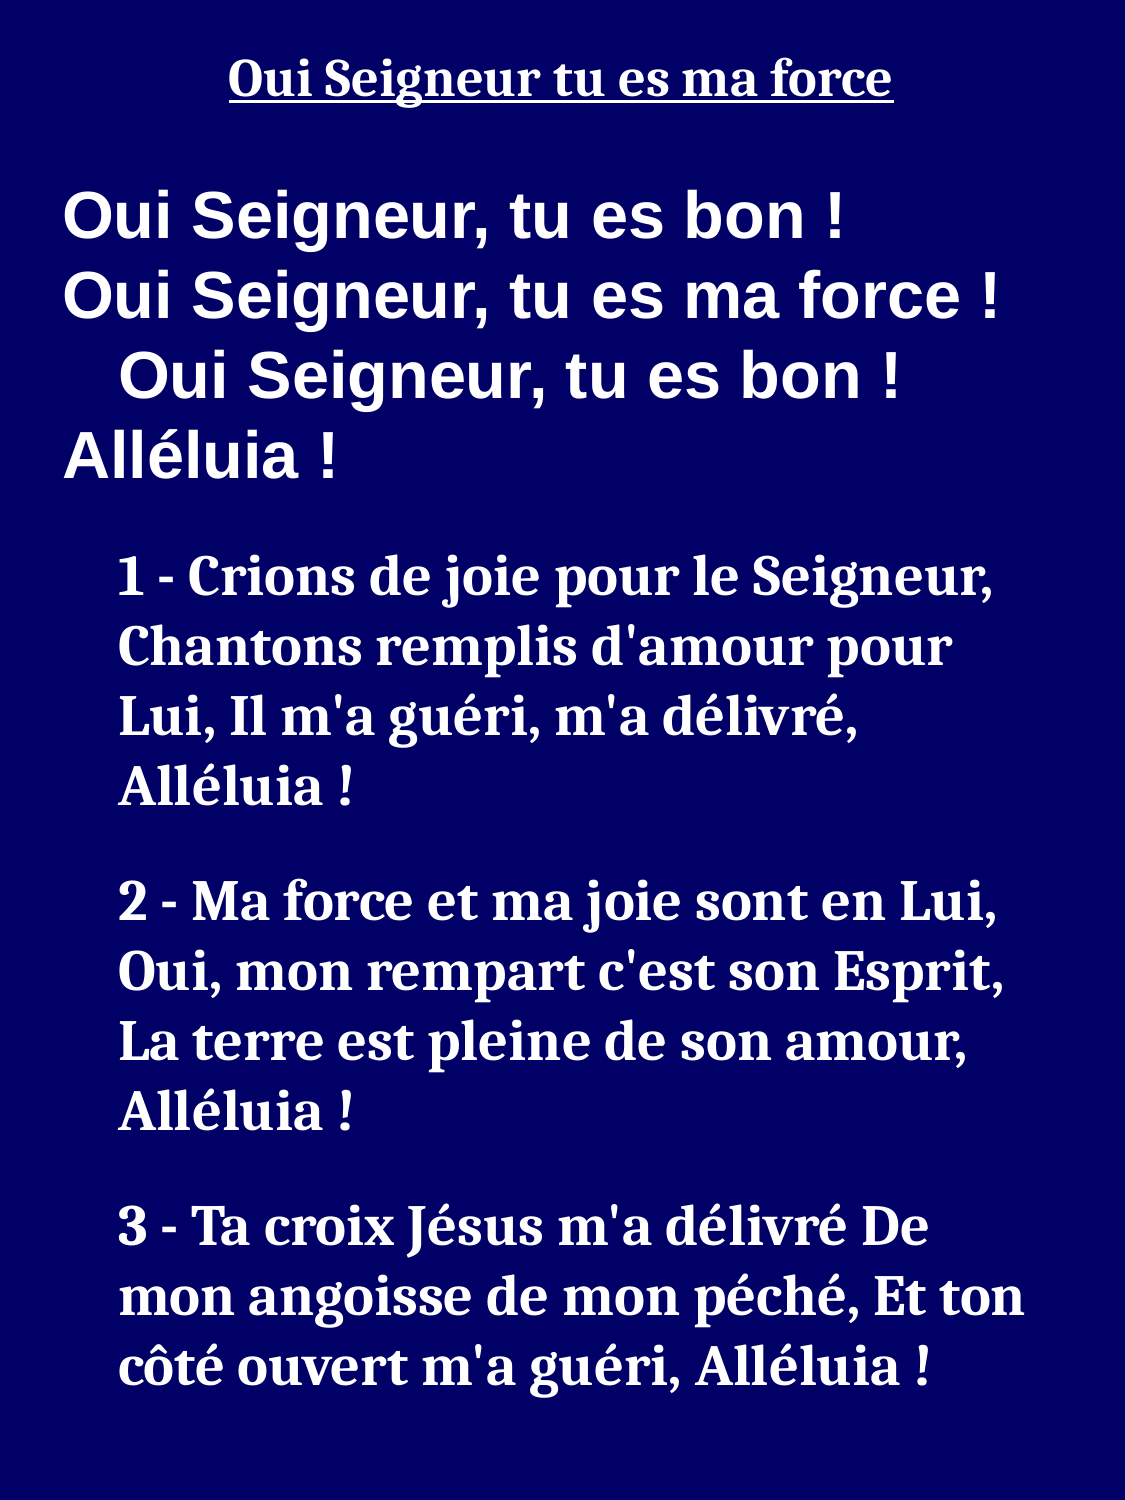

Oui Seigneur tu es ma force
Oui Seigneur, tu es bon !
Oui Seigneur, tu es ma force !
Oui Seigneur, tu es bon !
Alléluia !
1 - Crions de joie pour le Seigneur, Chantons remplis d'amour pour Lui, Il m'a guéri, m'a délivré, Alléluia !
2 - Ma force et ma joie sont en Lui, Oui, mon rempart c'est son Esprit, La terre est pleine de son amour, Alléluia !
3 - Ta croix Jésus m'a délivré De mon angoisse de mon péché, Et ton côté ouvert m'a guéri, Alléluia !